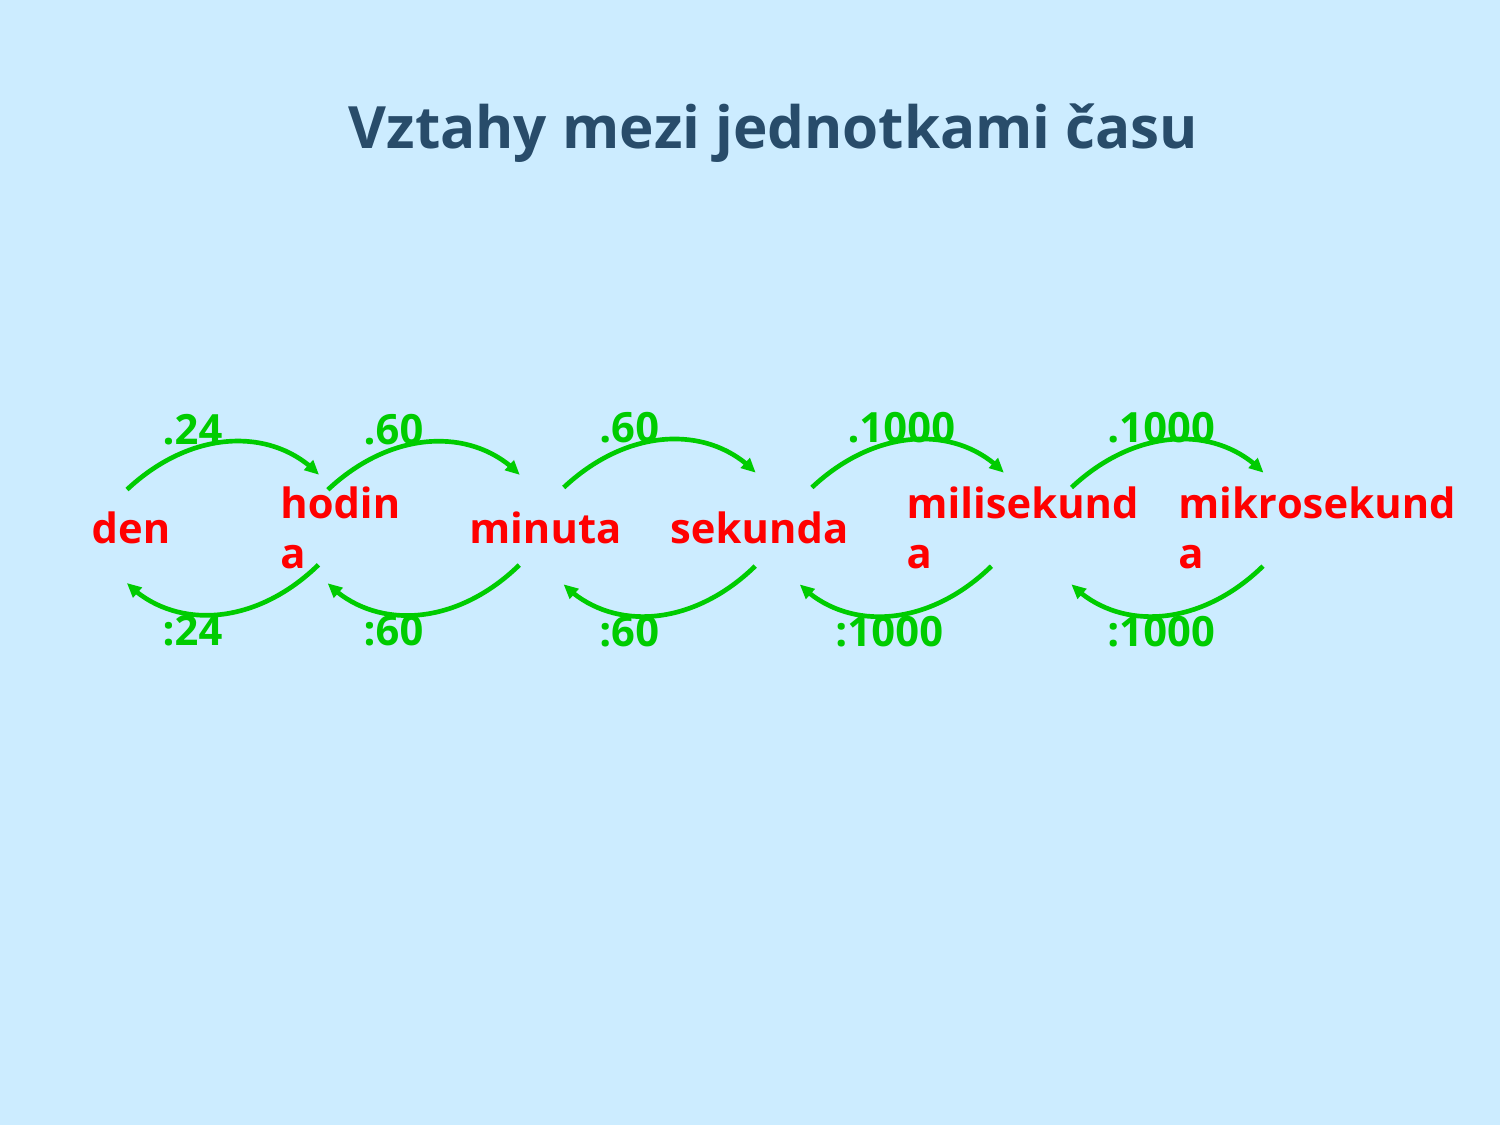

Vztahy mezi jednotkami času
.60
.1000
.1000
.24
.60
:24
:60
:60
:1000
:1000
den
hodina
minuta
sekunda
milisekunda
mikrosekunda